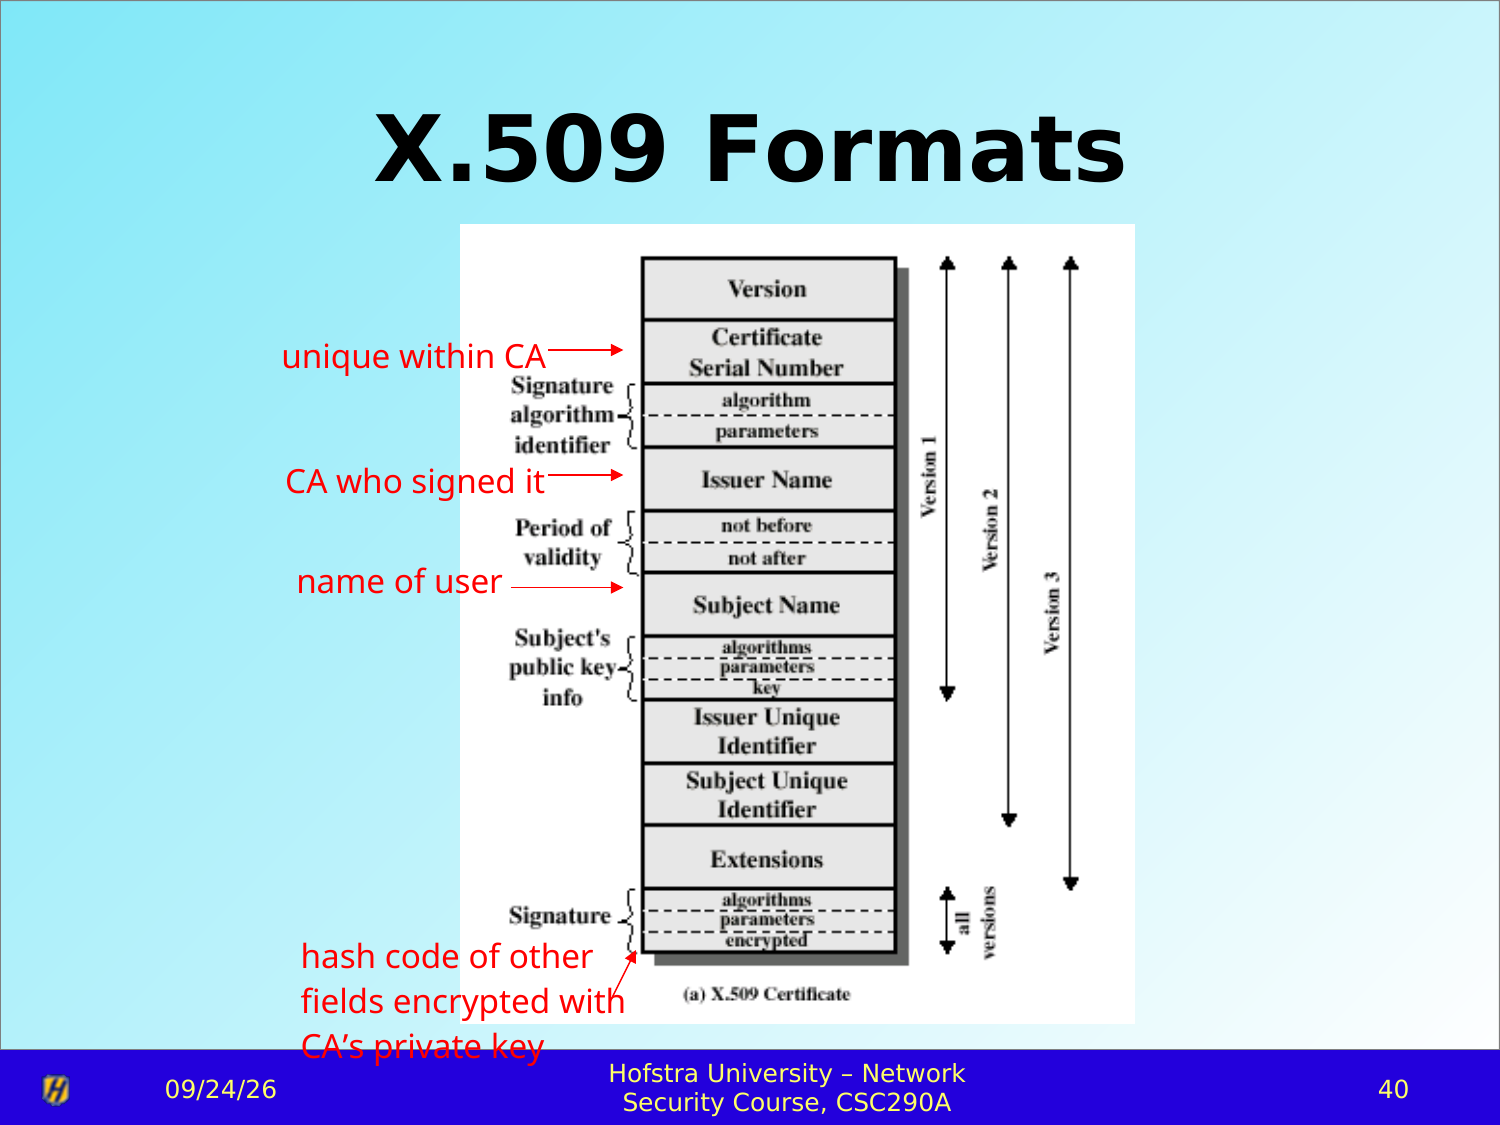

# X.509 Formats
unique within CA
CA who signed it
name of user
hash code of other
fields encrypted with
CA’s private key
40